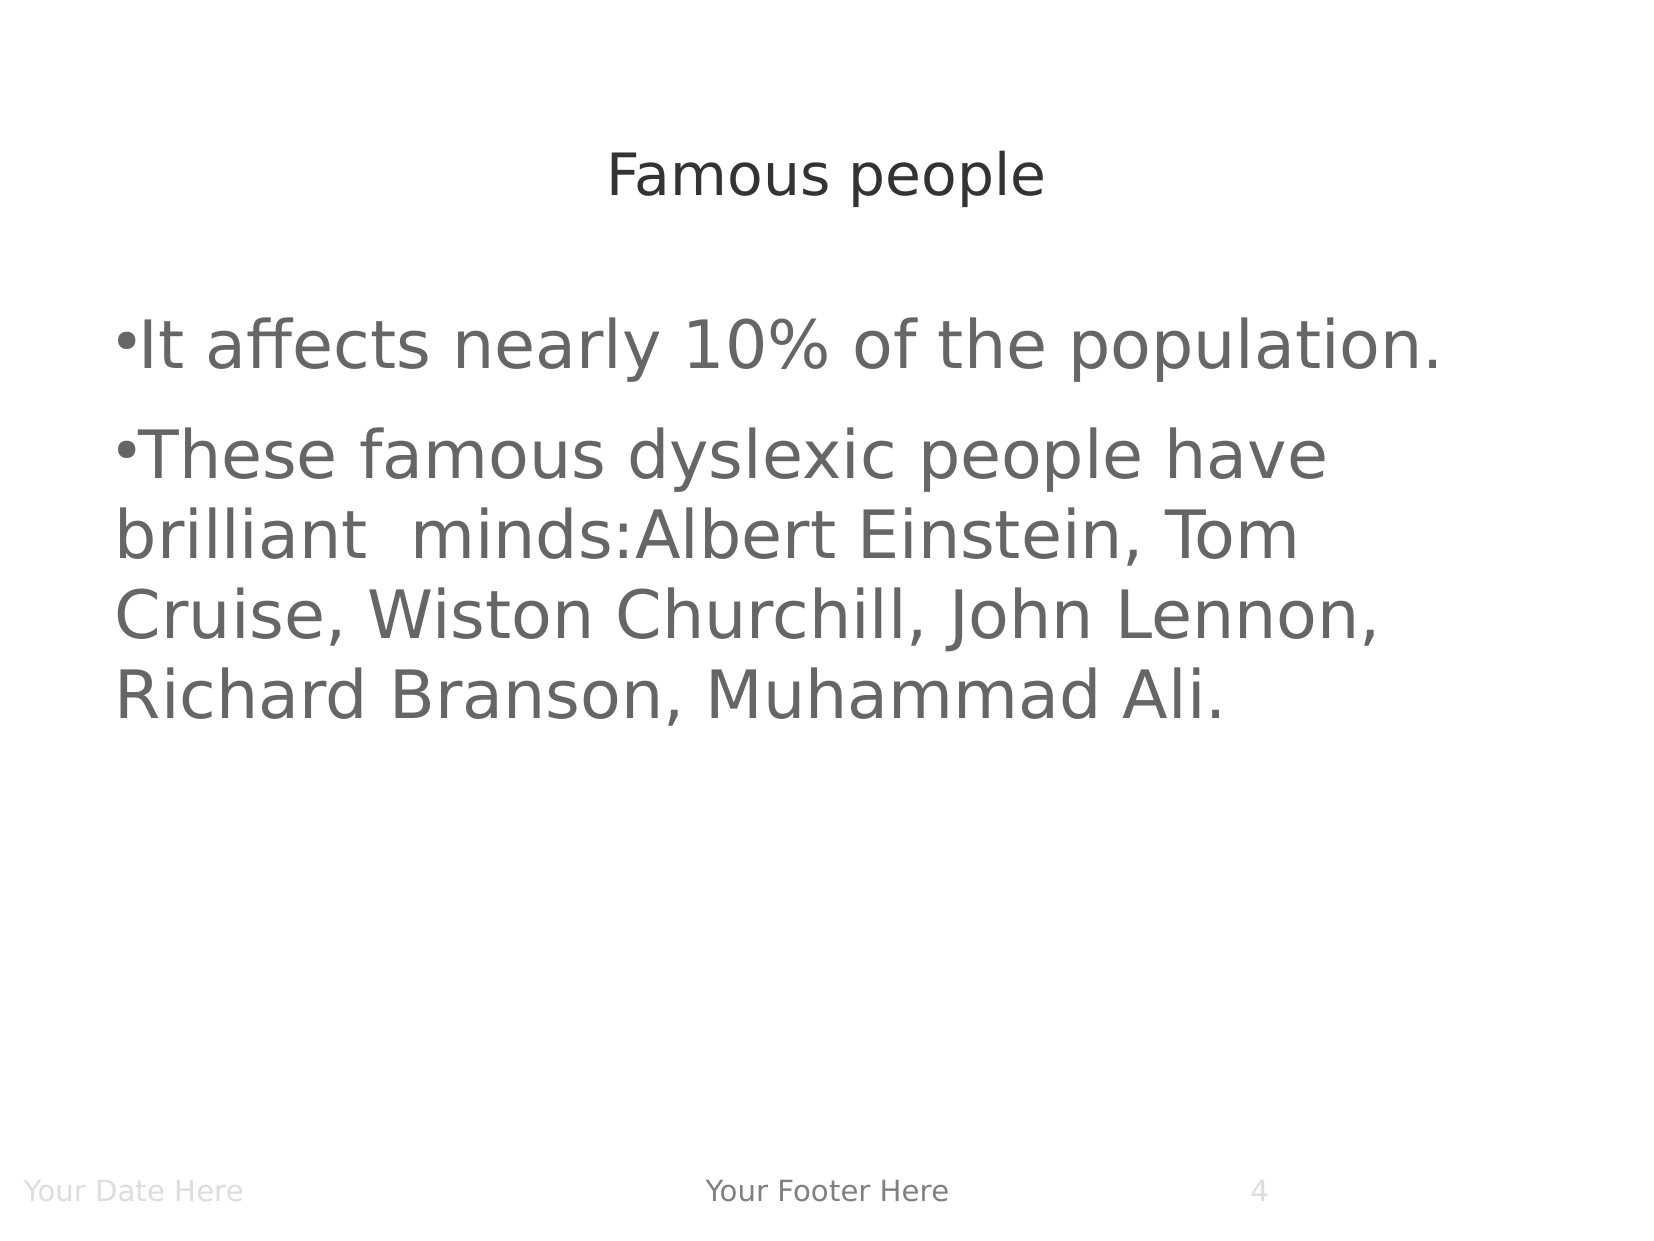

# Famous people
It affects nearly 10% of the population.
These famous dyslexic people have brilliant minds:Albert Einstein, Tom Cruise, Wiston Churchill, John Lennon, Richard Branson, Muhammad Ali.
Your Date Here
Your Footer Here